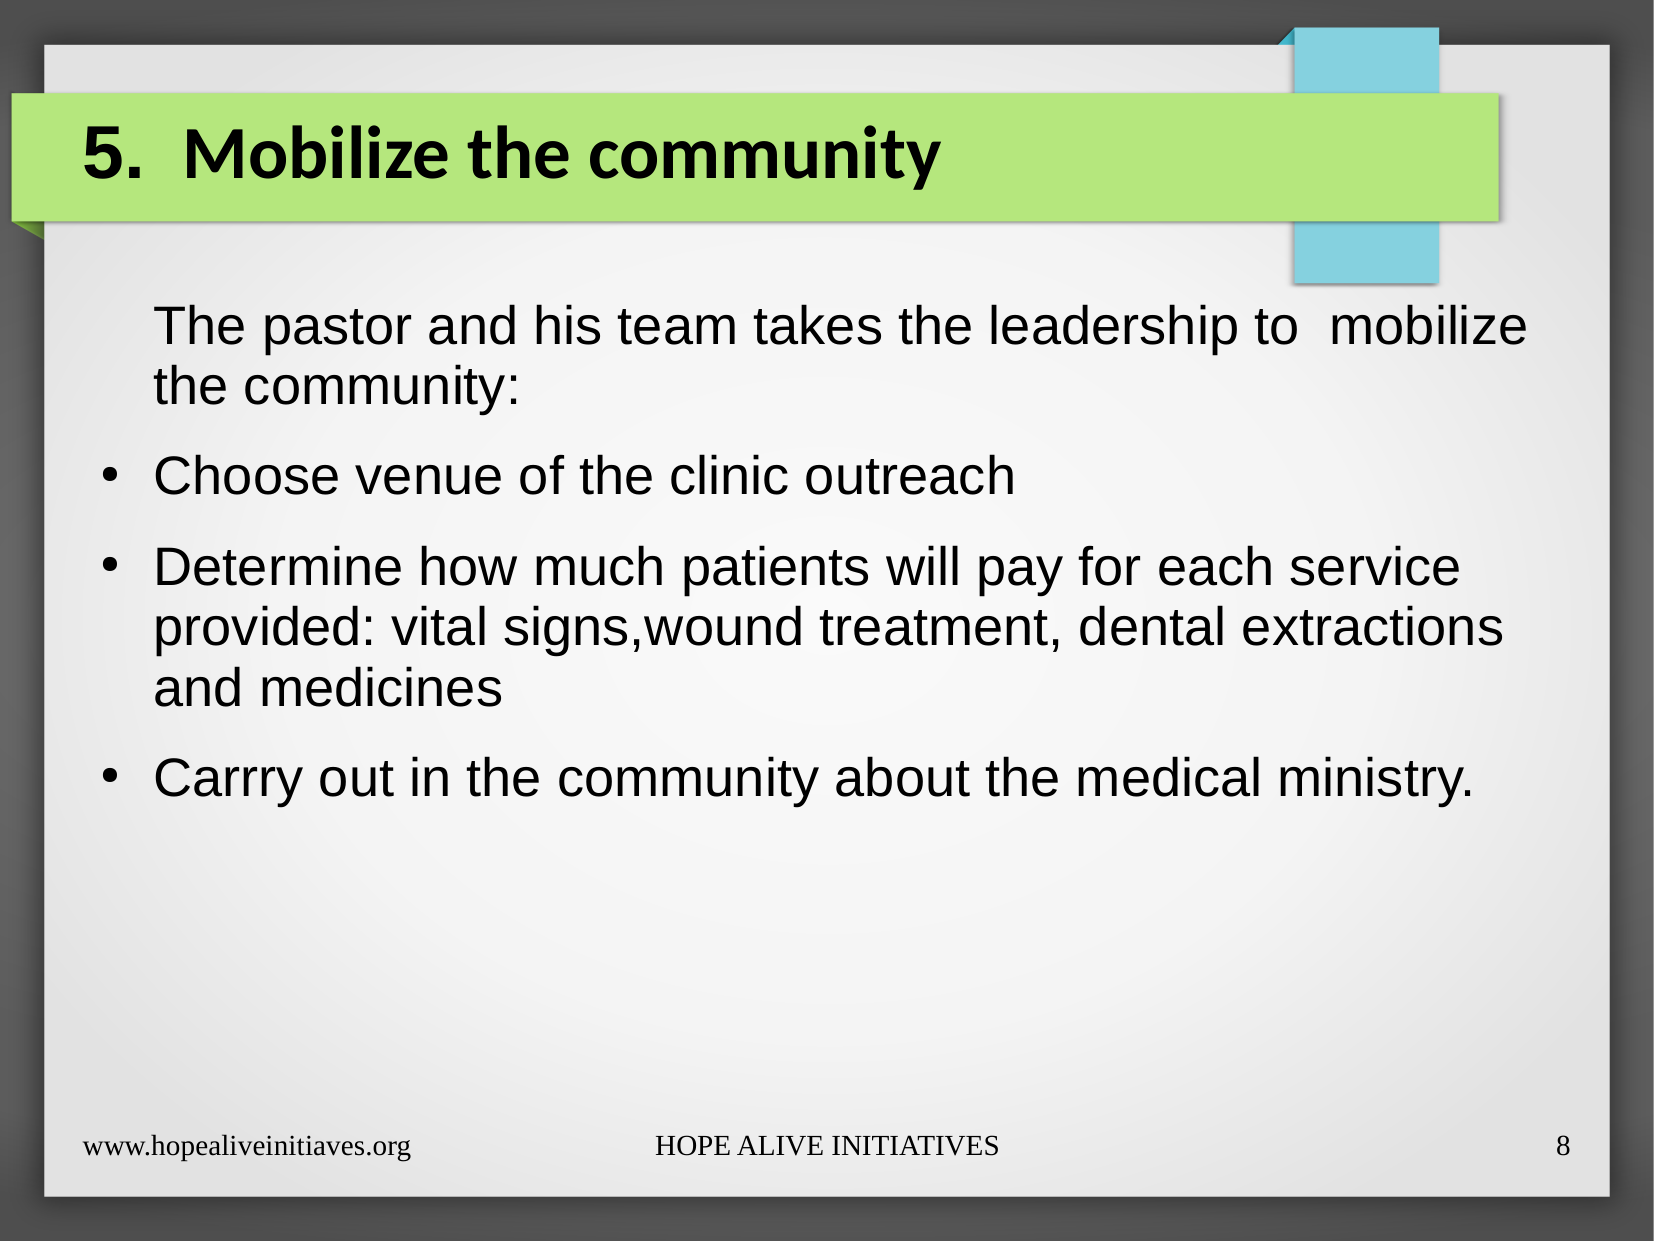

# 5. Mobilize the community
The pastor and his team takes the leadership to mobilize the community:
Choose venue of the clinic outreach
Determine how much patients will pay for each service provided: vital signs,wound treatment, dental extractions and medicines
Carrry out in the community about the medical ministry.
www.hopealiveinitiaves.org
HOPE ALIVE INITIATIVES
8